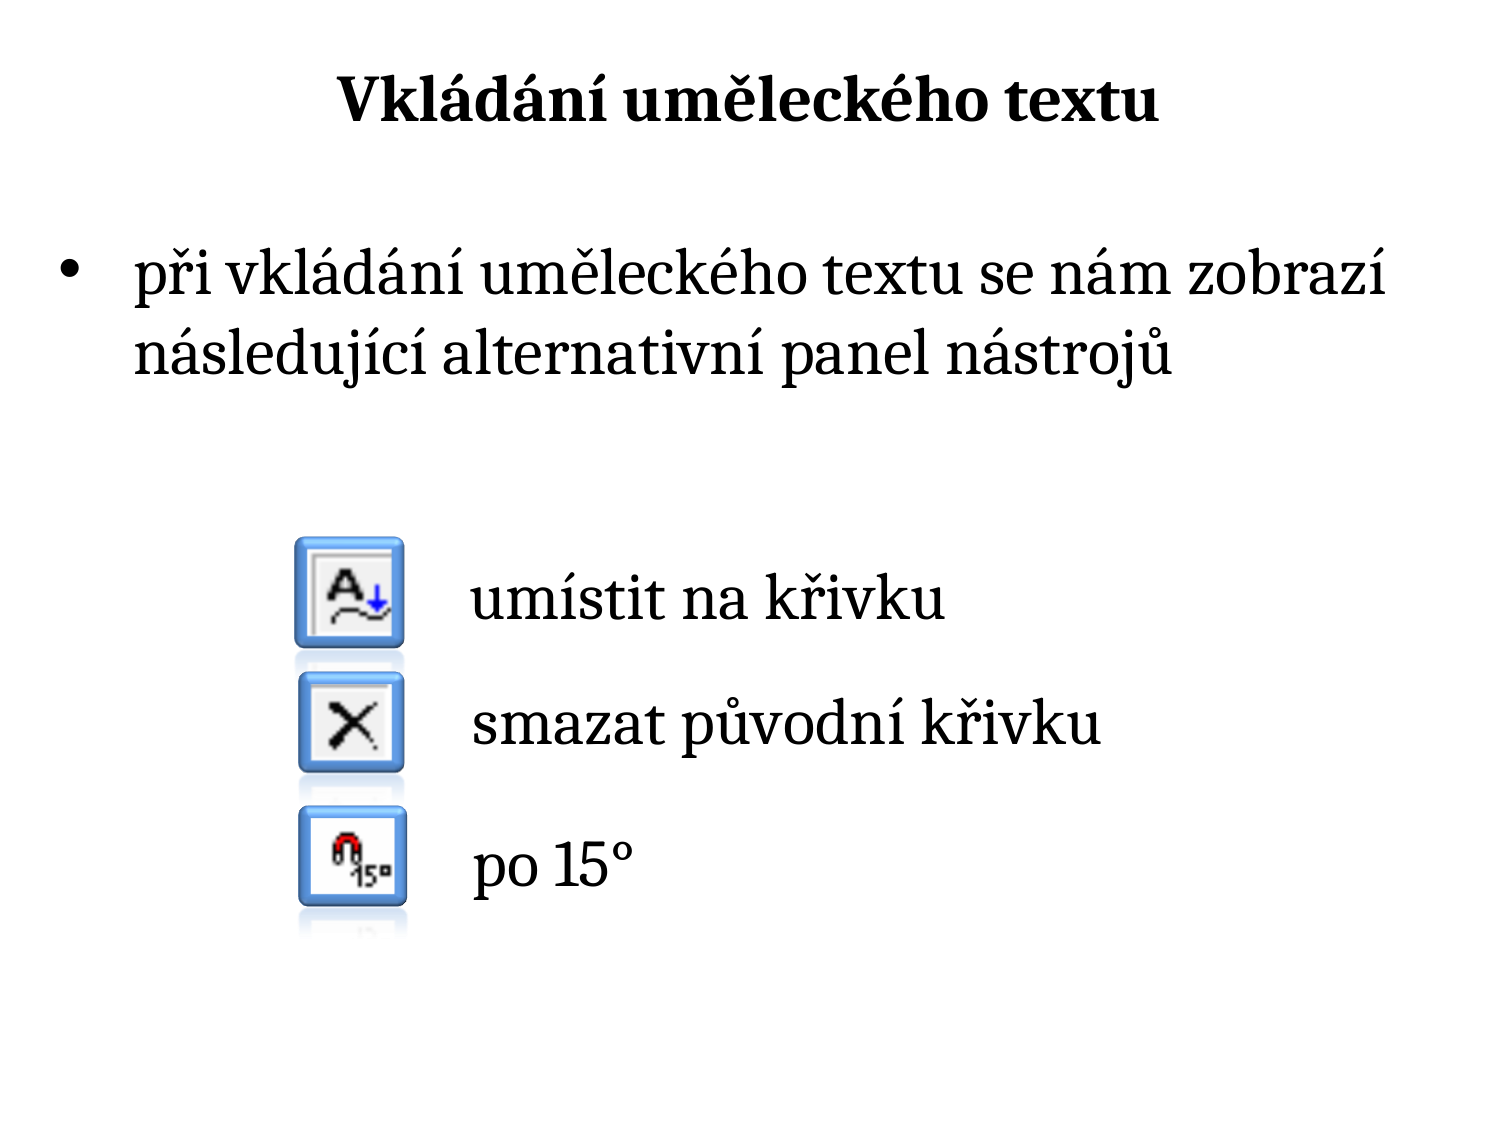

# Vkládání uměleckého textu
při vkládání uměleckého textu se nám zobrazí následující alternativní panel nástrojů
umístit na křivku
smazat původní křivku
po 15°